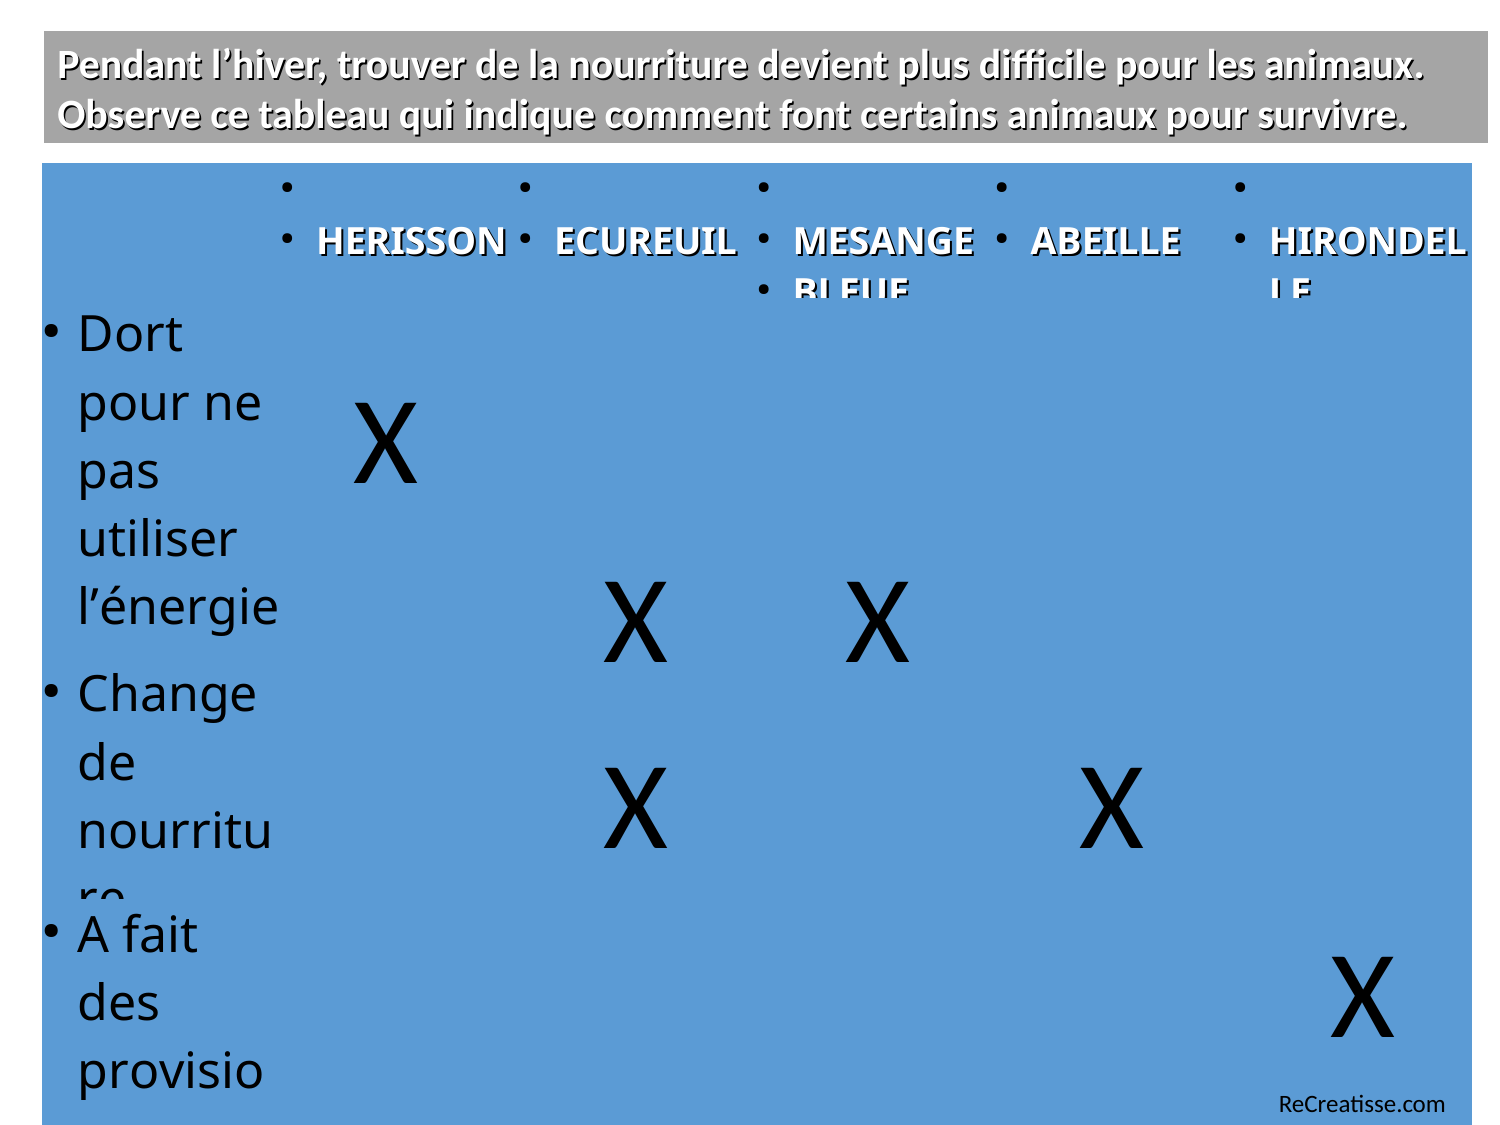

Pendant l’hiver, trouver de la nourriture devient plus difficile pour les animaux.
Observe ce tableau qui indique comment font certains animaux pour survivre.
| | HERISSON | ECUREUIL | MESANGE BLEUE | ABEILLE | HIRONDELLE |
| --- | --- | --- | --- | --- | --- |
| Dort pour ne pas utiliser l’énergie. | | | | | |
| Change de nourriture. | | | | | |
| A fait des provisions pour l’hiver. | | | | | |
| Migre pour aller dans un pays chaud. | | | | | |
X
X
X
X
X
X
ReCreatisse.com